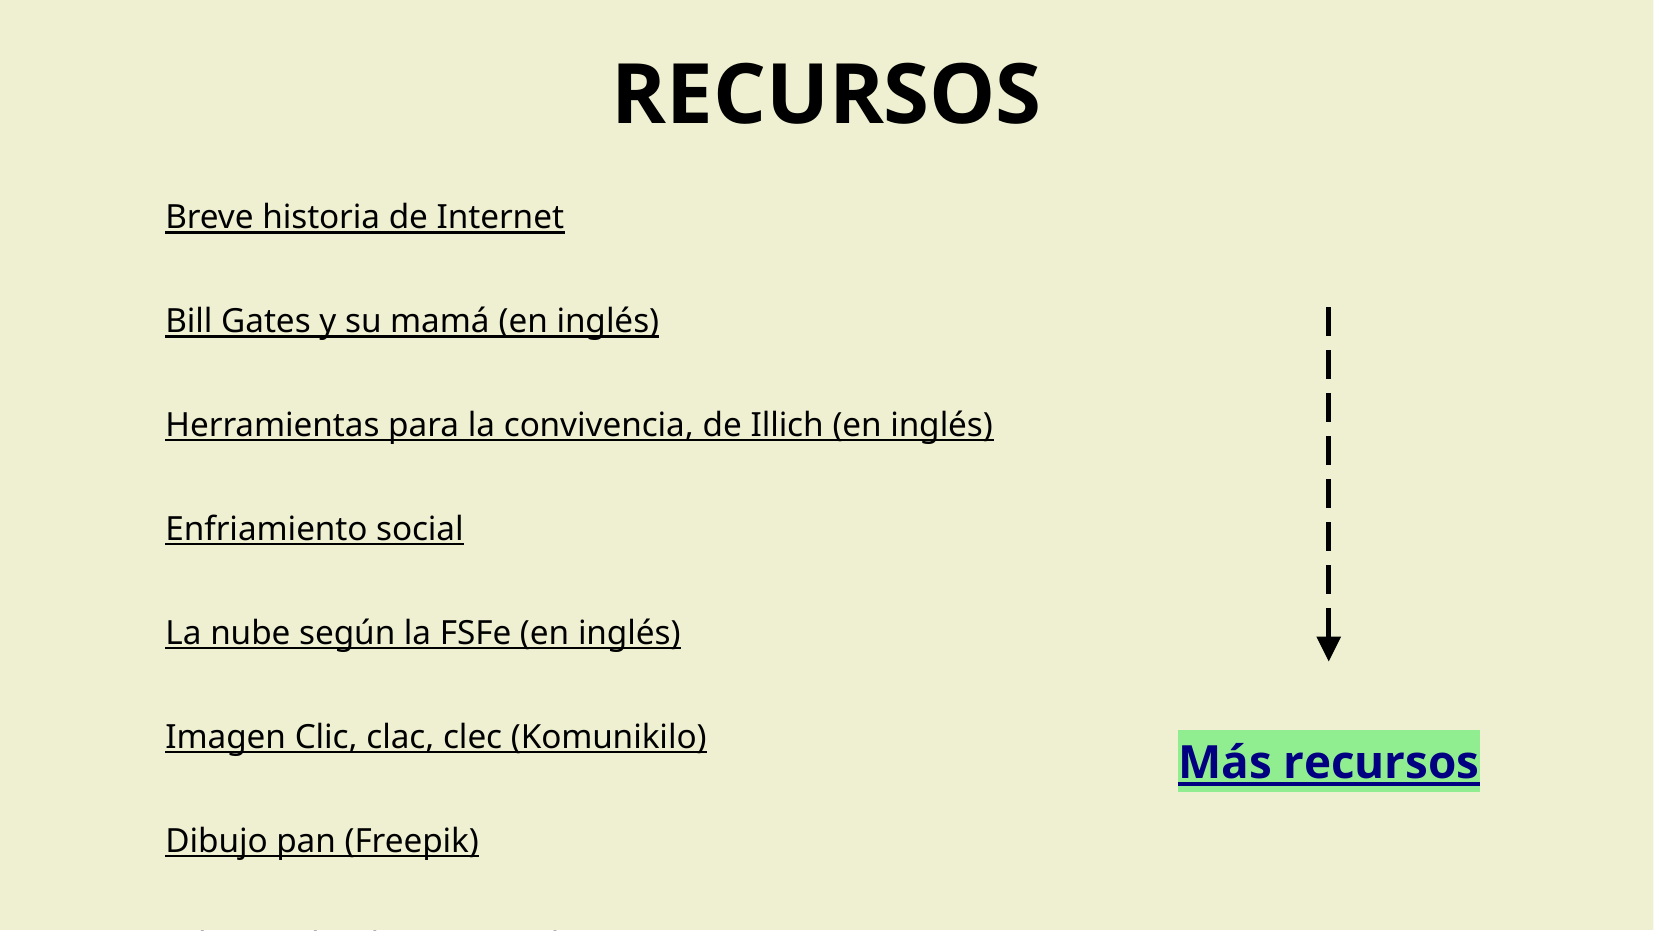

# recursos
Breve historia de Internet
Bill Gates y su mamá (en inglés)
Herramientas para la convivencia, de Illich (en inglés)
Enfriamiento social
La nube según la FSFe (en inglés)
Imagen Clic, clac, clec (Komunikilo)
Dibujo pan (Freepik)
Dibujos abuelitos (Freepik)
Las cuatro libertades esenciales del software
Más recursos